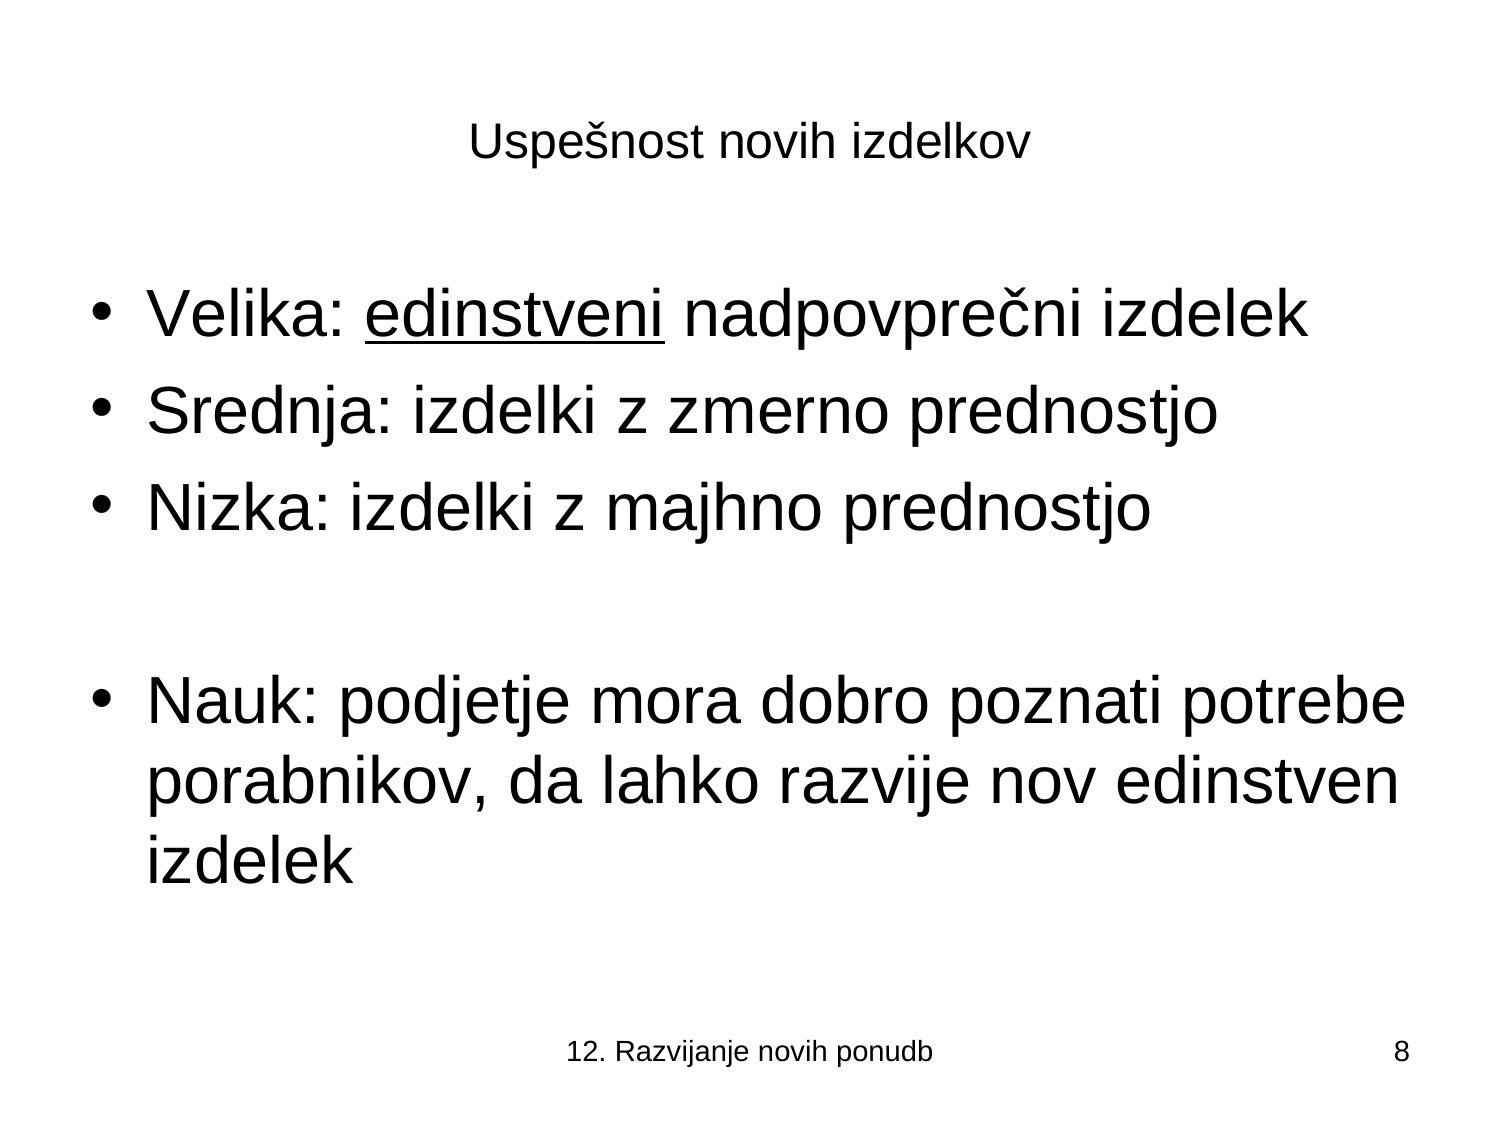

# Uspešnost novih izdelkov
Velika: edinstveni nadpovprečni izdelek
Srednja: izdelki z zmerno prednostjo
Nizka: izdelki z majhno prednostjo
Nauk: podjetje mora dobro poznati potrebe porabnikov, da lahko razvije nov edinstven izdelek
12. Razvijanje novih ponudb